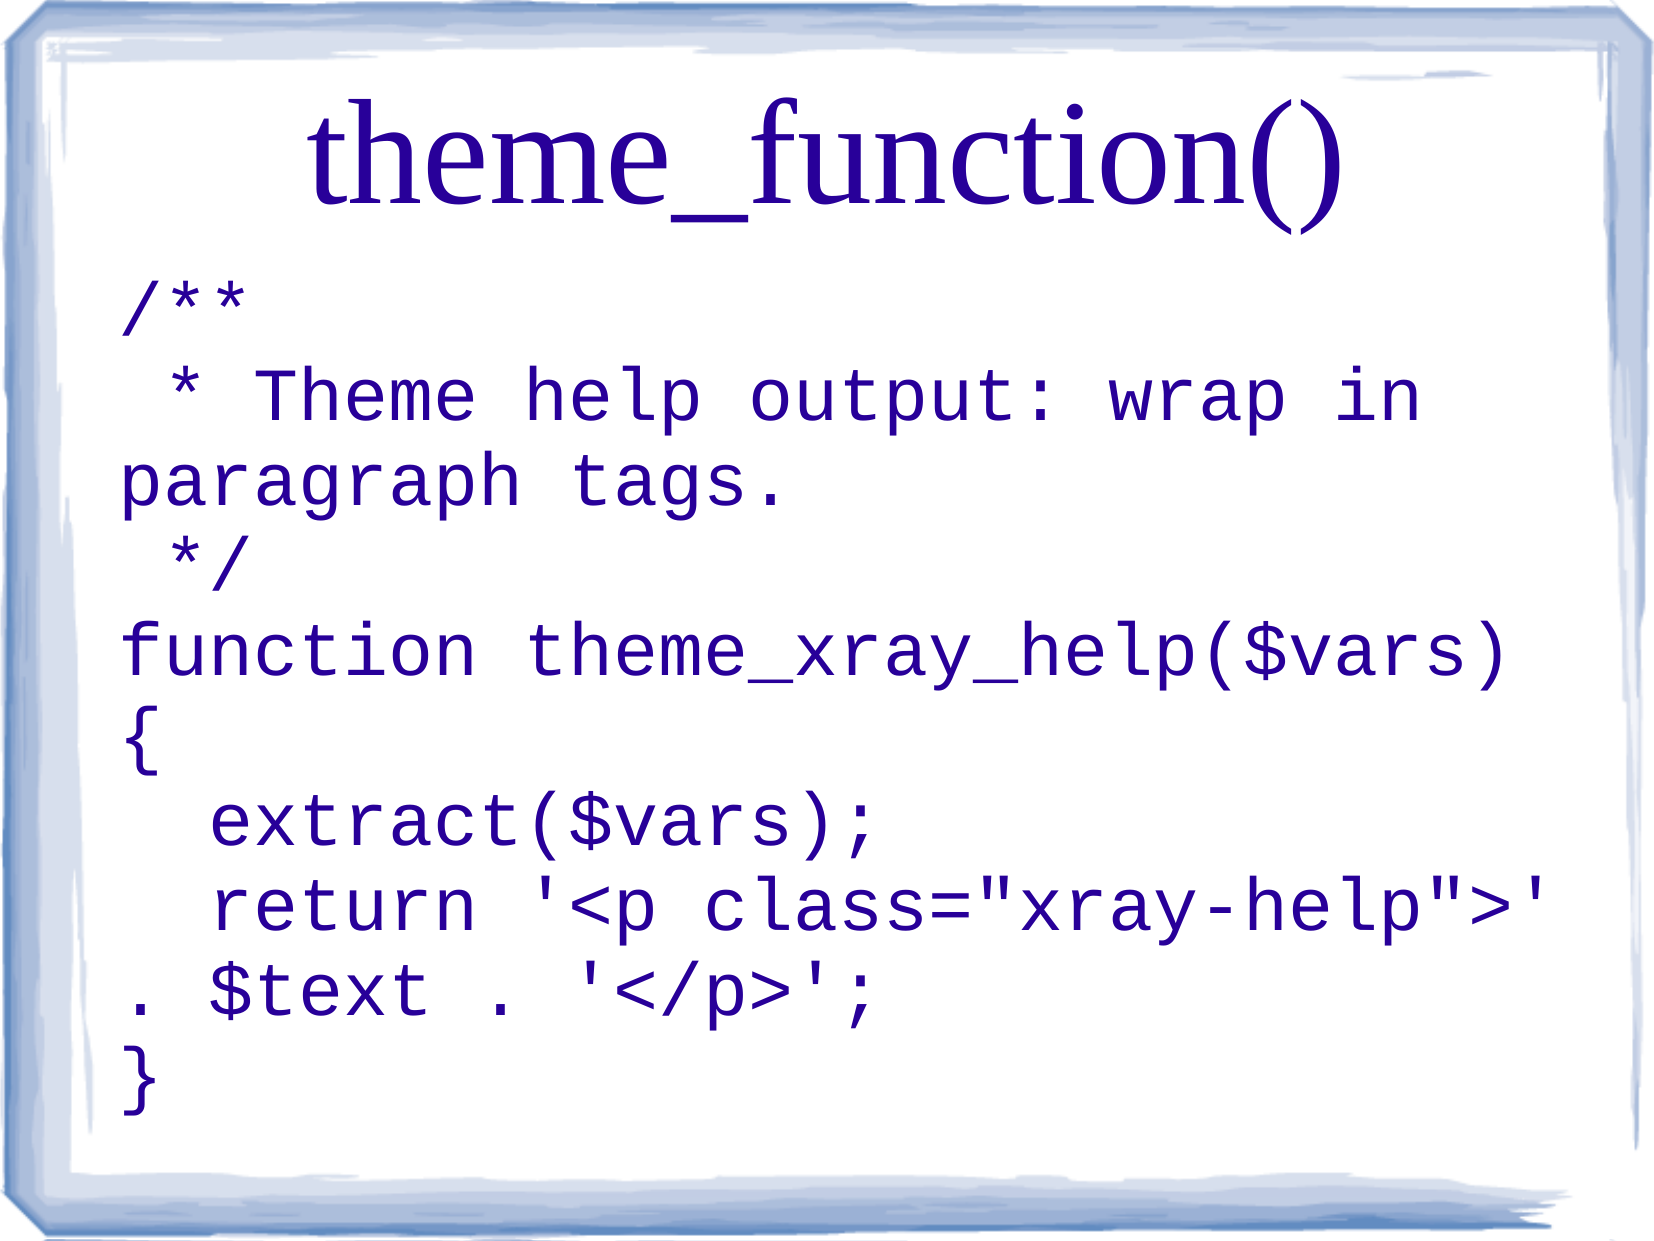

# theme_function()
/**
 * Theme help output: wrap in paragraph tags.
 */
function theme_xray_help($vars) {
 extract($vars);
 return '<p class="xray-help">' . $text . '</p>';
}